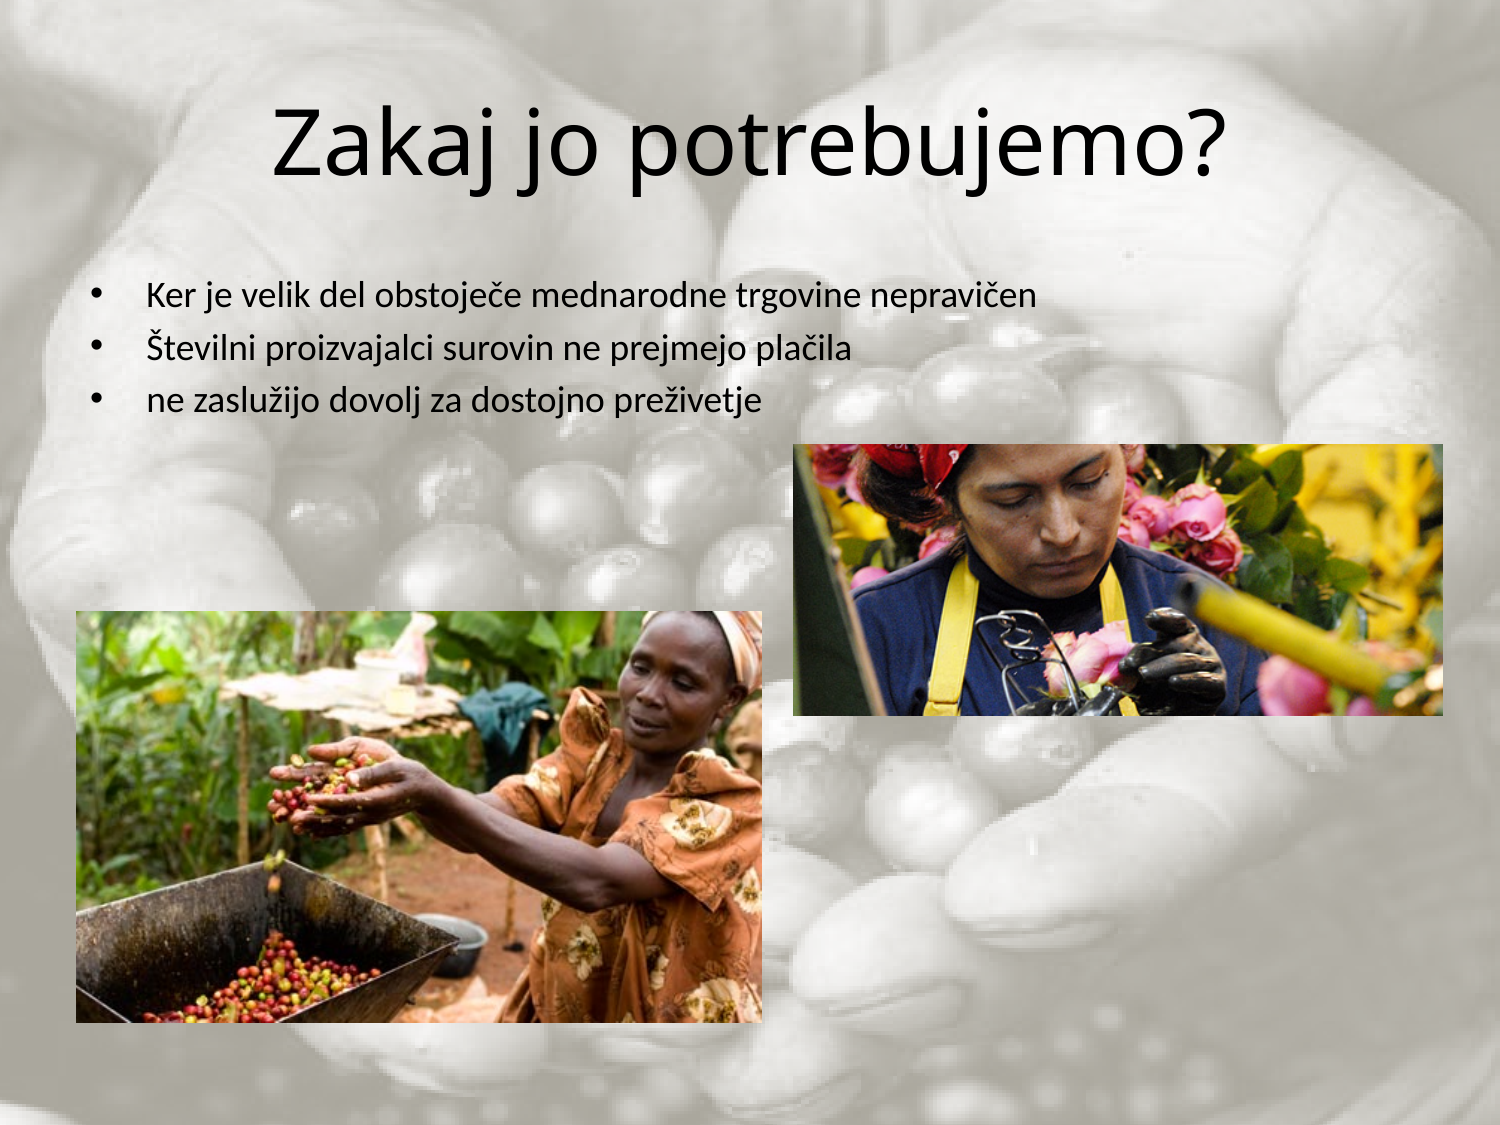

# Zakaj jo potrebujemo?
Ker je velik del obstoječe mednarodne trgovine nepravičen
Številni proizvajalci surovin ne prejmejo plačila
ne zaslužijo dovolj za dostojno preživetje